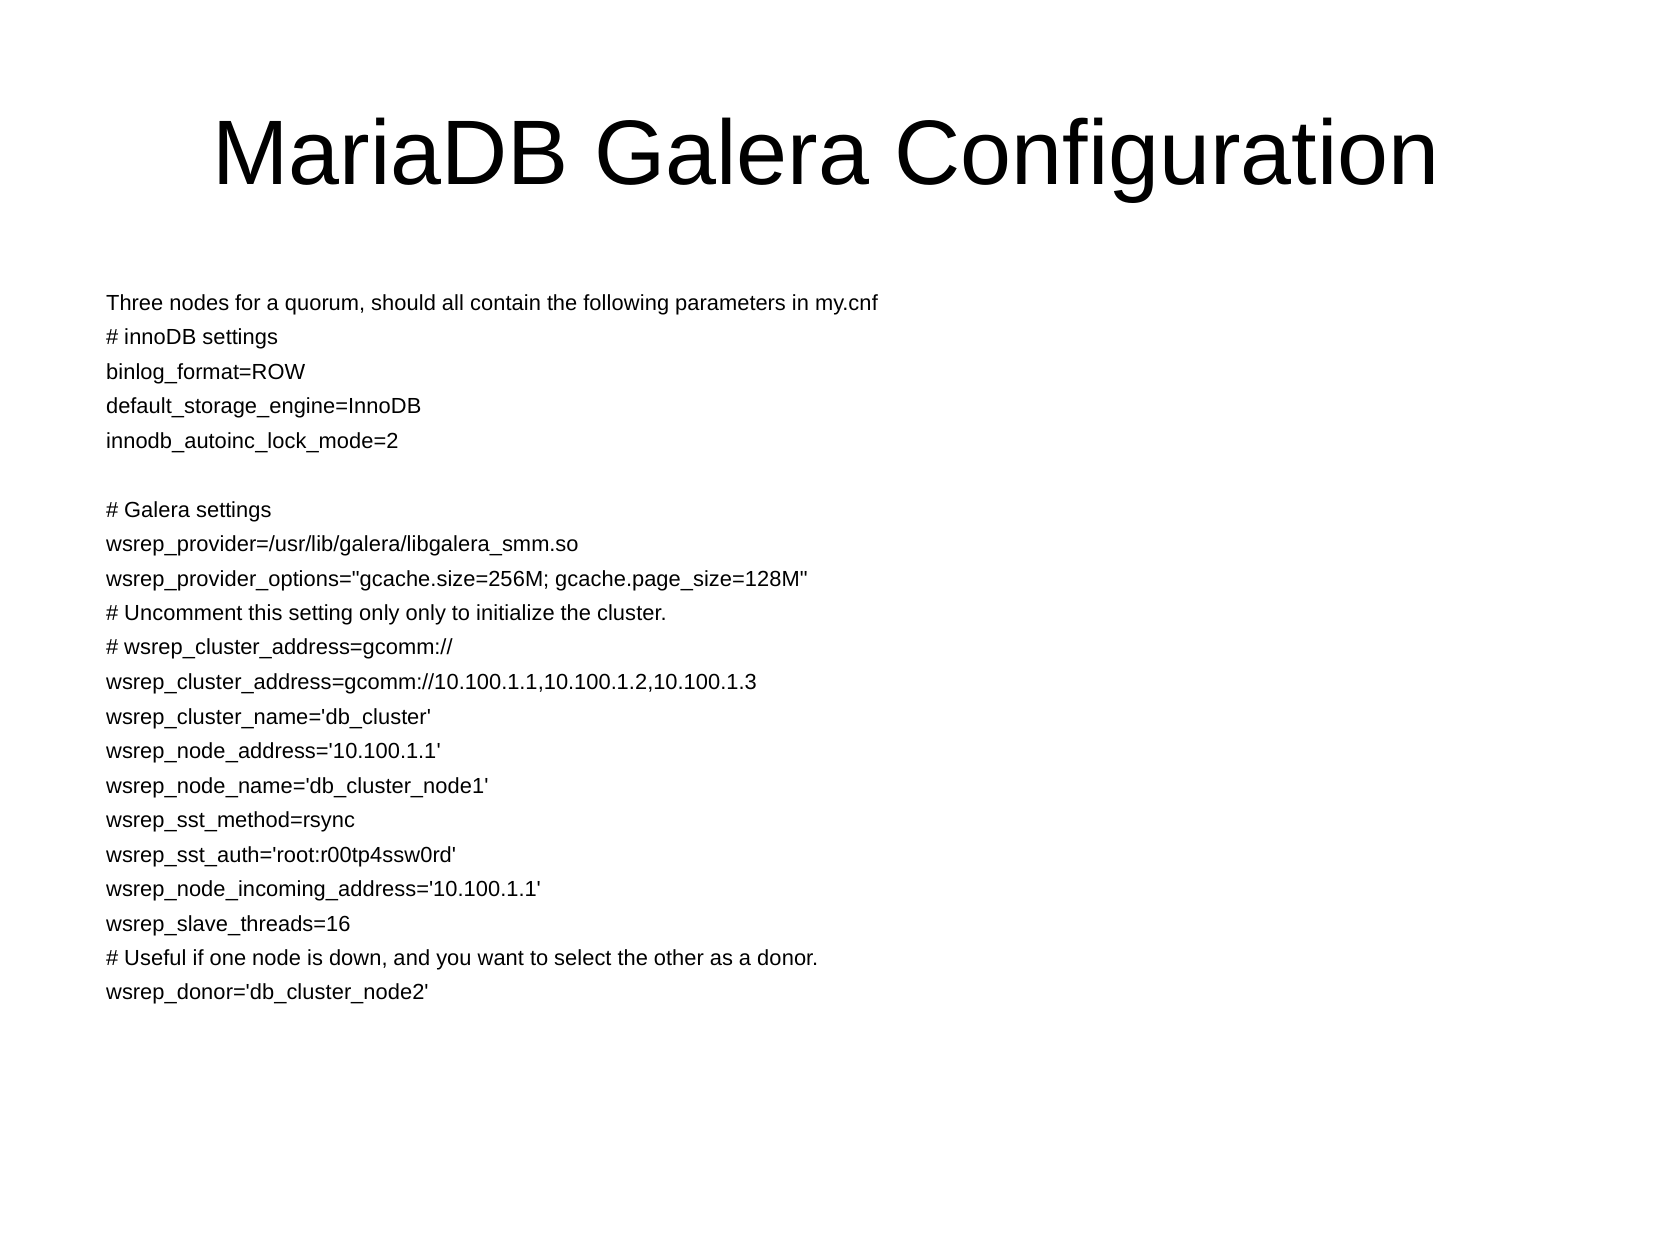

# MariaDB Galera Configuration
Three nodes for a quorum, should all contain the following parameters in my.cnf
# innoDB settings
binlog_format=ROW
default_storage_engine=InnoDB
innodb_autoinc_lock_mode=2
# Galera settings
wsrep_provider=/usr/lib/galera/libgalera_smm.so
wsrep_provider_options="gcache.size=256M; gcache.page_size=128M"
# Uncomment this setting only only to initialize the cluster.
# wsrep_cluster_address=gcomm://
wsrep_cluster_address=gcomm://10.100.1.1,10.100.1.2,10.100.1.3
wsrep_cluster_name='db_cluster'
wsrep_node_address='10.100.1.1'
wsrep_node_name='db_cluster_node1'
wsrep_sst_method=rsync
wsrep_sst_auth='root:r00tp4ssw0rd'
wsrep_node_incoming_address='10.100.1.1'
wsrep_slave_threads=16
# Useful if one node is down, and you want to select the other as a donor.
wsrep_donor='db_cluster_node2'